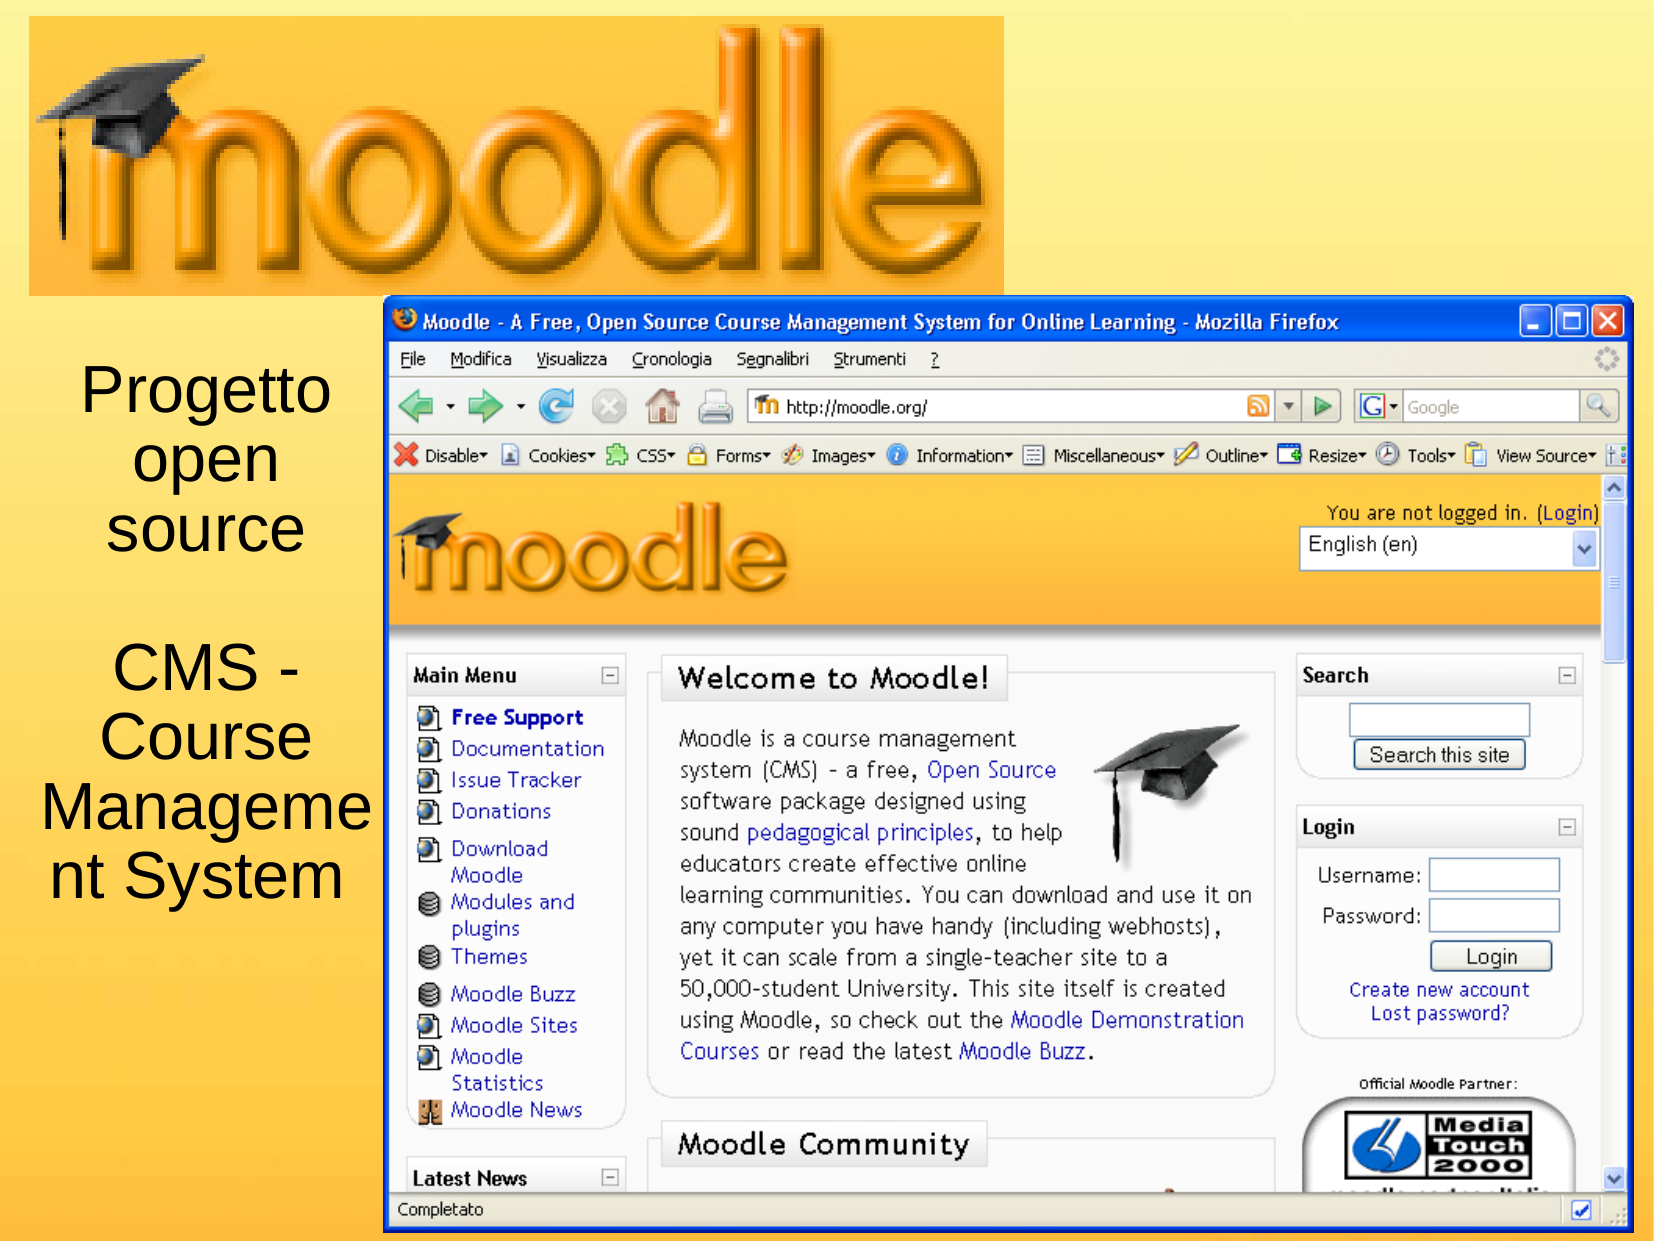

# moodle
Progetto open source
CMS -
Course Management System